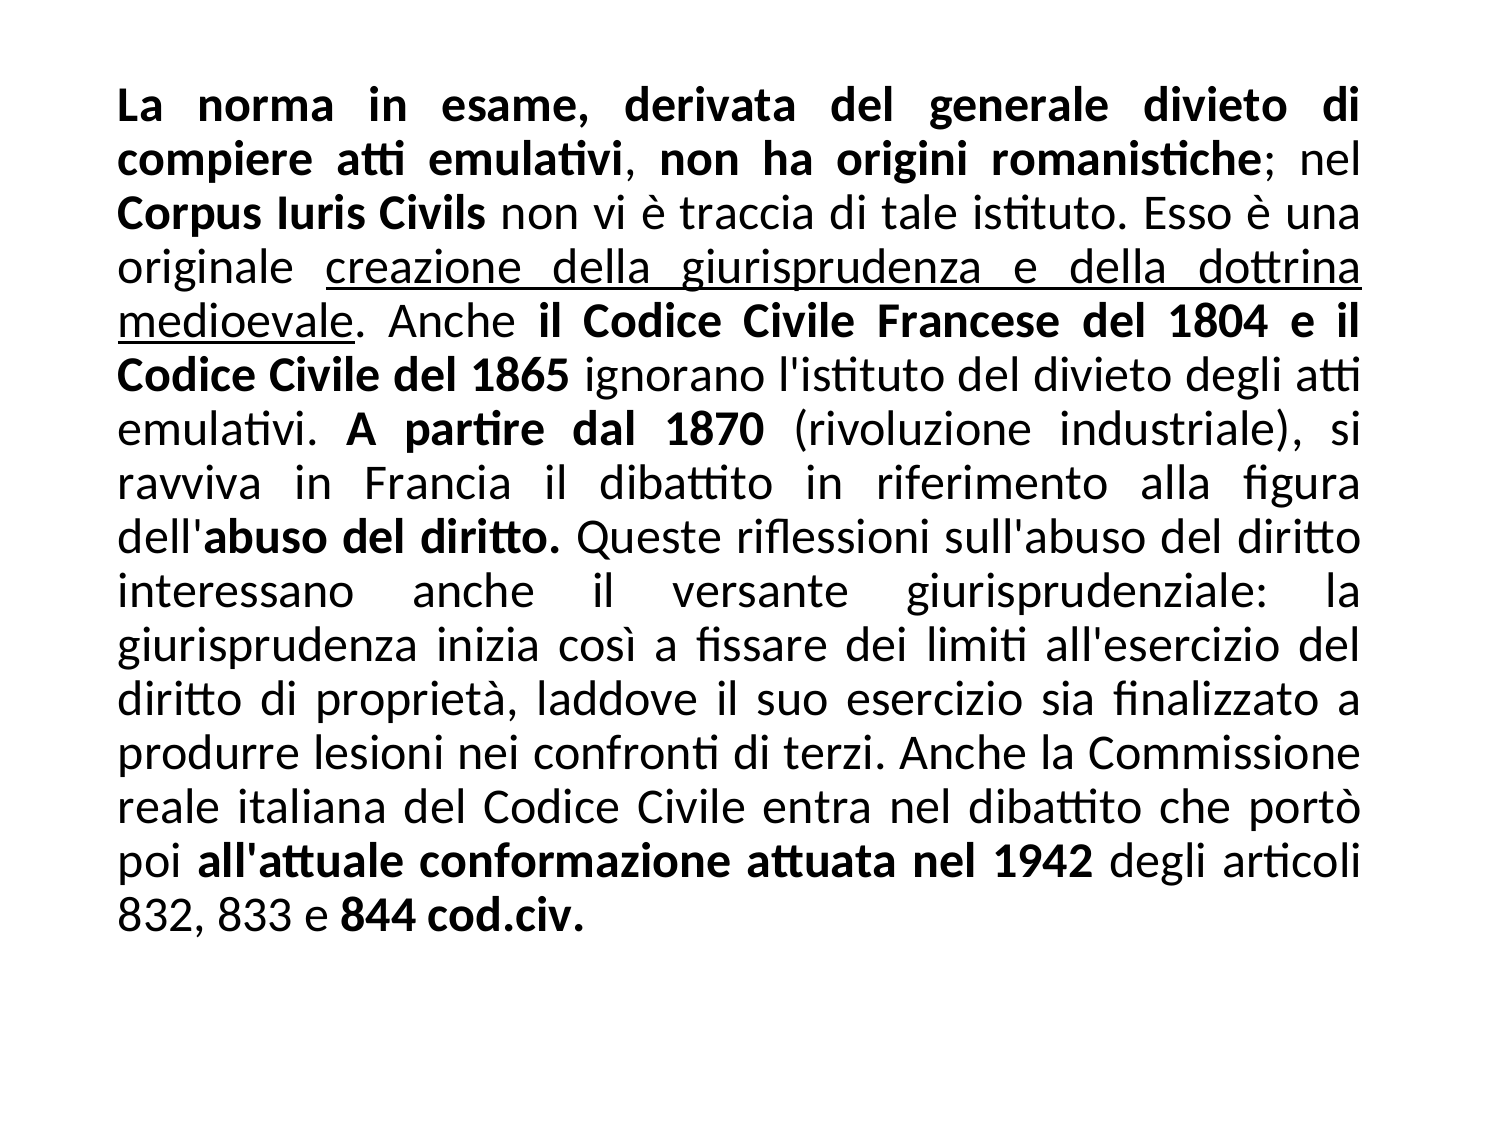

# La norma in esame, derivata del generale divieto di compiere atti emulativi, non ha origini romanistiche; nel Corpus Iuris Civils non vi è traccia di tale istituto. Esso è una originale creazione della giurisprudenza e della dottrina medioevale. Anche il Codice Civile Francese del 1804 e il Codice Civile del 1865 ignorano l'istituto del divieto degli atti emulativi. A partire dal 1870 (rivoluzione industriale), si ravviva in Francia il dibattito in riferimento alla figura dell'abuso del diritto. Queste riflessioni sull'abuso del diritto interessano anche il versante giurisprudenziale: la giurisprudenza inizia così a fissare dei limiti all'esercizio del diritto di proprietà, laddove il suo esercizio sia finalizzato a produrre lesioni nei confronti di terzi. Anche la Commissione reale italiana del Codice Civile entra nel dibattito che portò poi all'attuale conformazione attuata nel 1942 degli articoli 832, 833 e 844 cod.civ.